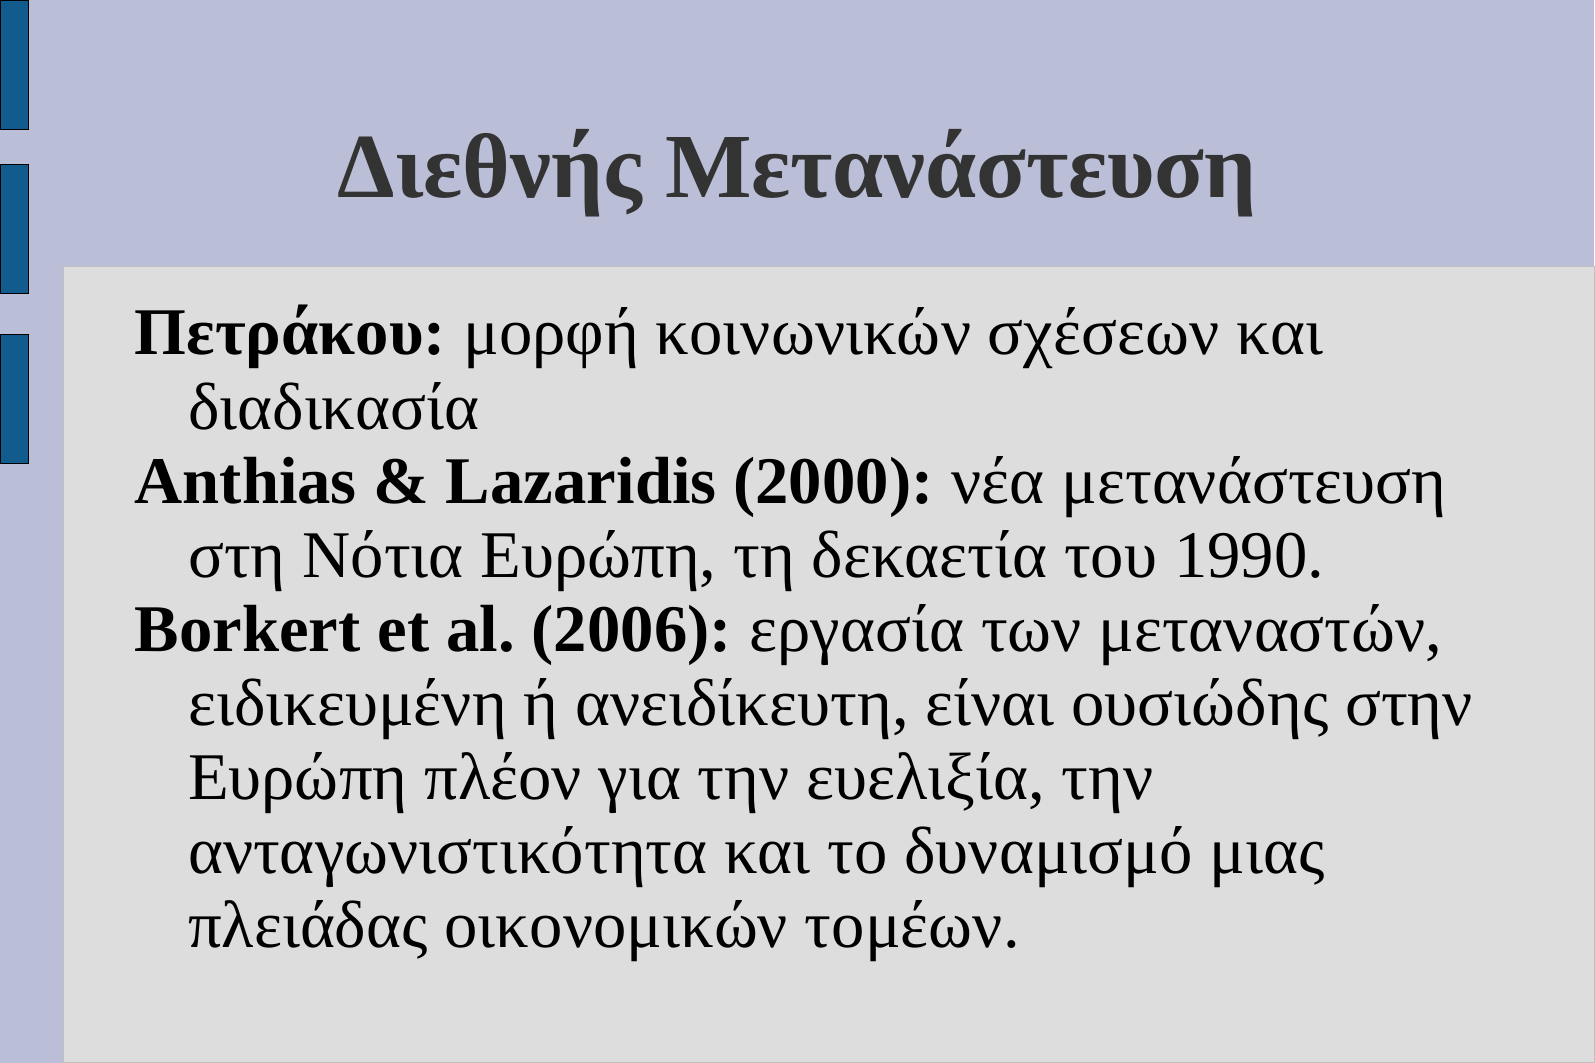

# Διεθνής Μετανάστευση
Πετράκου: μορφή κοινωνικών σχέσεων και διαδικασία
Anthias & Lazaridis (2000): νέα μετανάστευση στη Νότια Ευρώπη, τη δεκαετία του 1990.
Borkert et al. (2006): εργασία των μεταναστών, ειδικευμένη ή ανειδίκευτη, είναι ουσιώδης στην Ευρώπη πλέον για την ευελιξία, την ανταγωνιστικότητα και το δυναμισμό μιας πλειάδας οικονομικών τομέων.